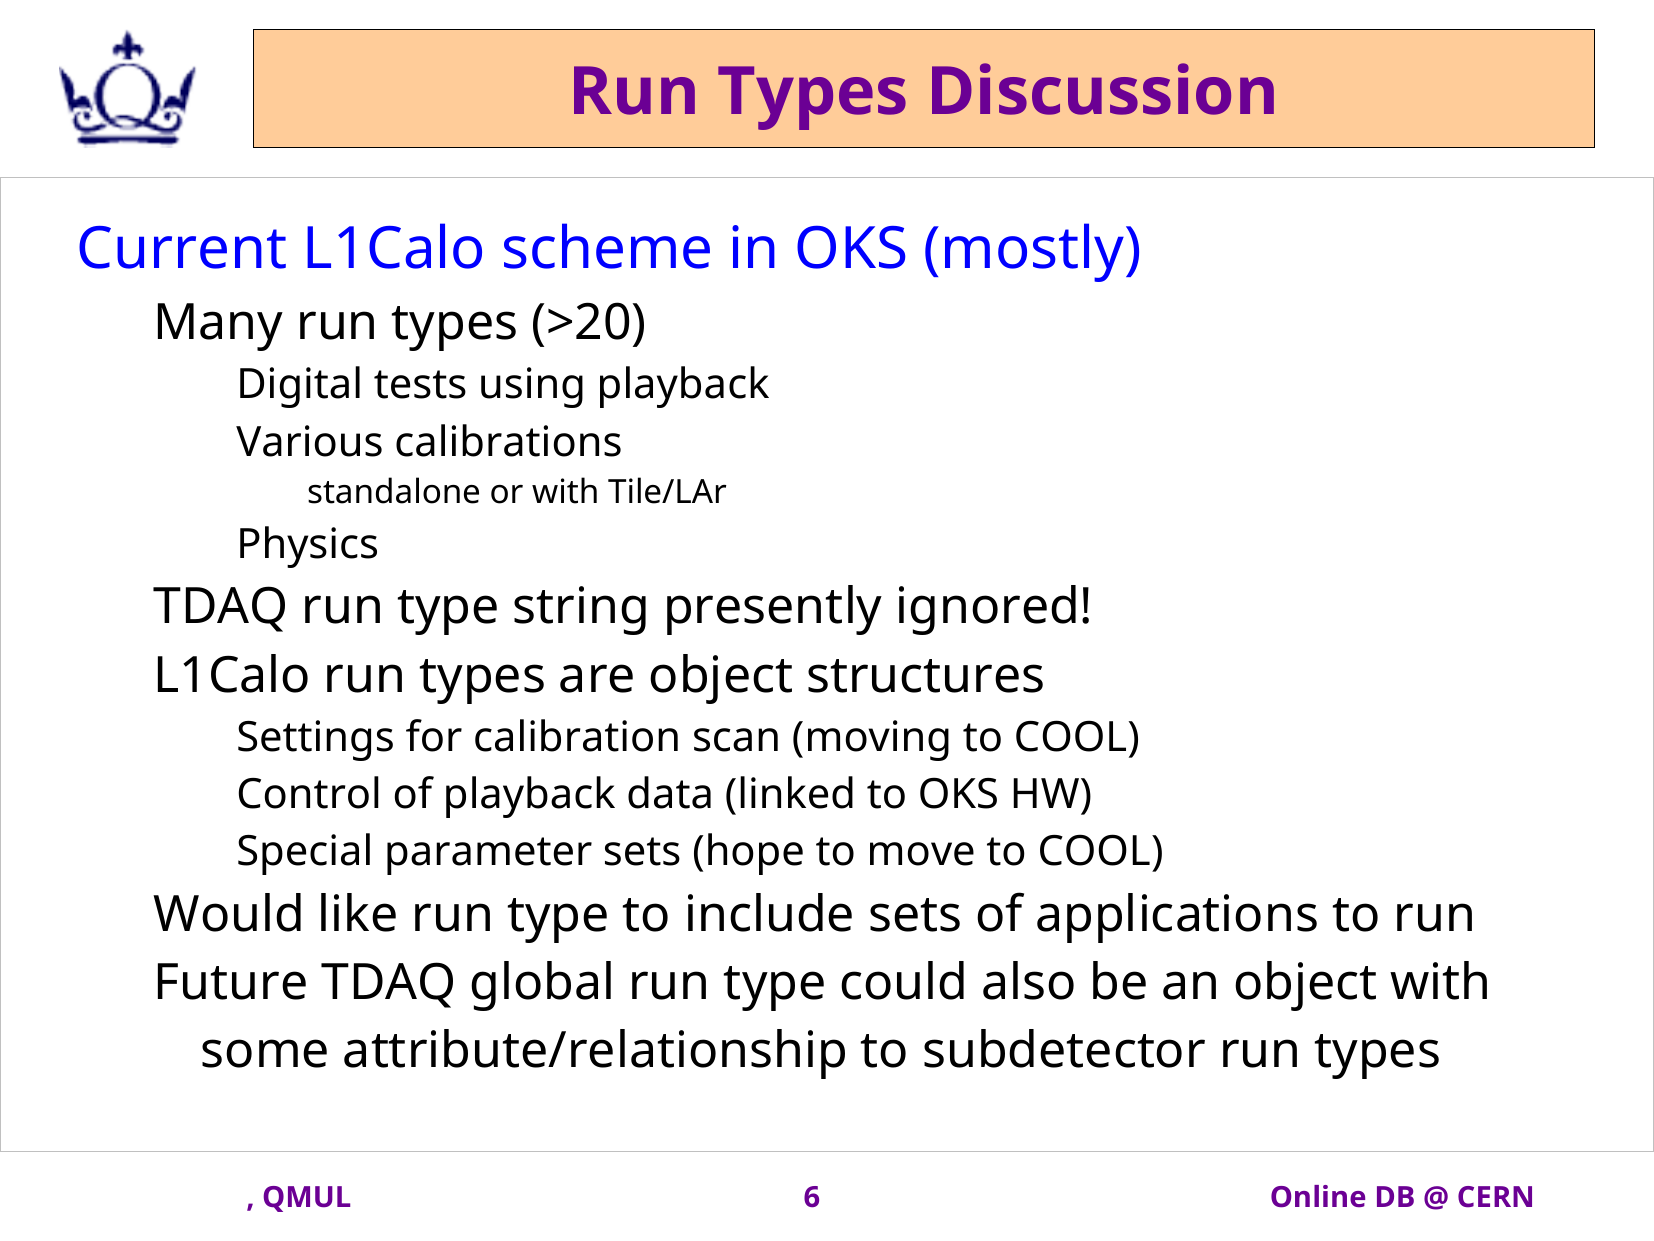

# Run Types Discussion
Current L1Calo scheme in OKS (mostly)
Many run types (>20)
Digital tests using playback
Various calibrations
standalone or with Tile/LAr
Physics
TDAQ run type string presently ignored!
L1Calo run types are object structures
Settings for calibration scan (moving to COOL)
Control of playback data (linked to OKS HW)
Special parameter sets (hope to move to COOL)
Would like run type to include sets of applications to run
Future TDAQ global run type could also be an object with some attribute/relationship to subdetector run types